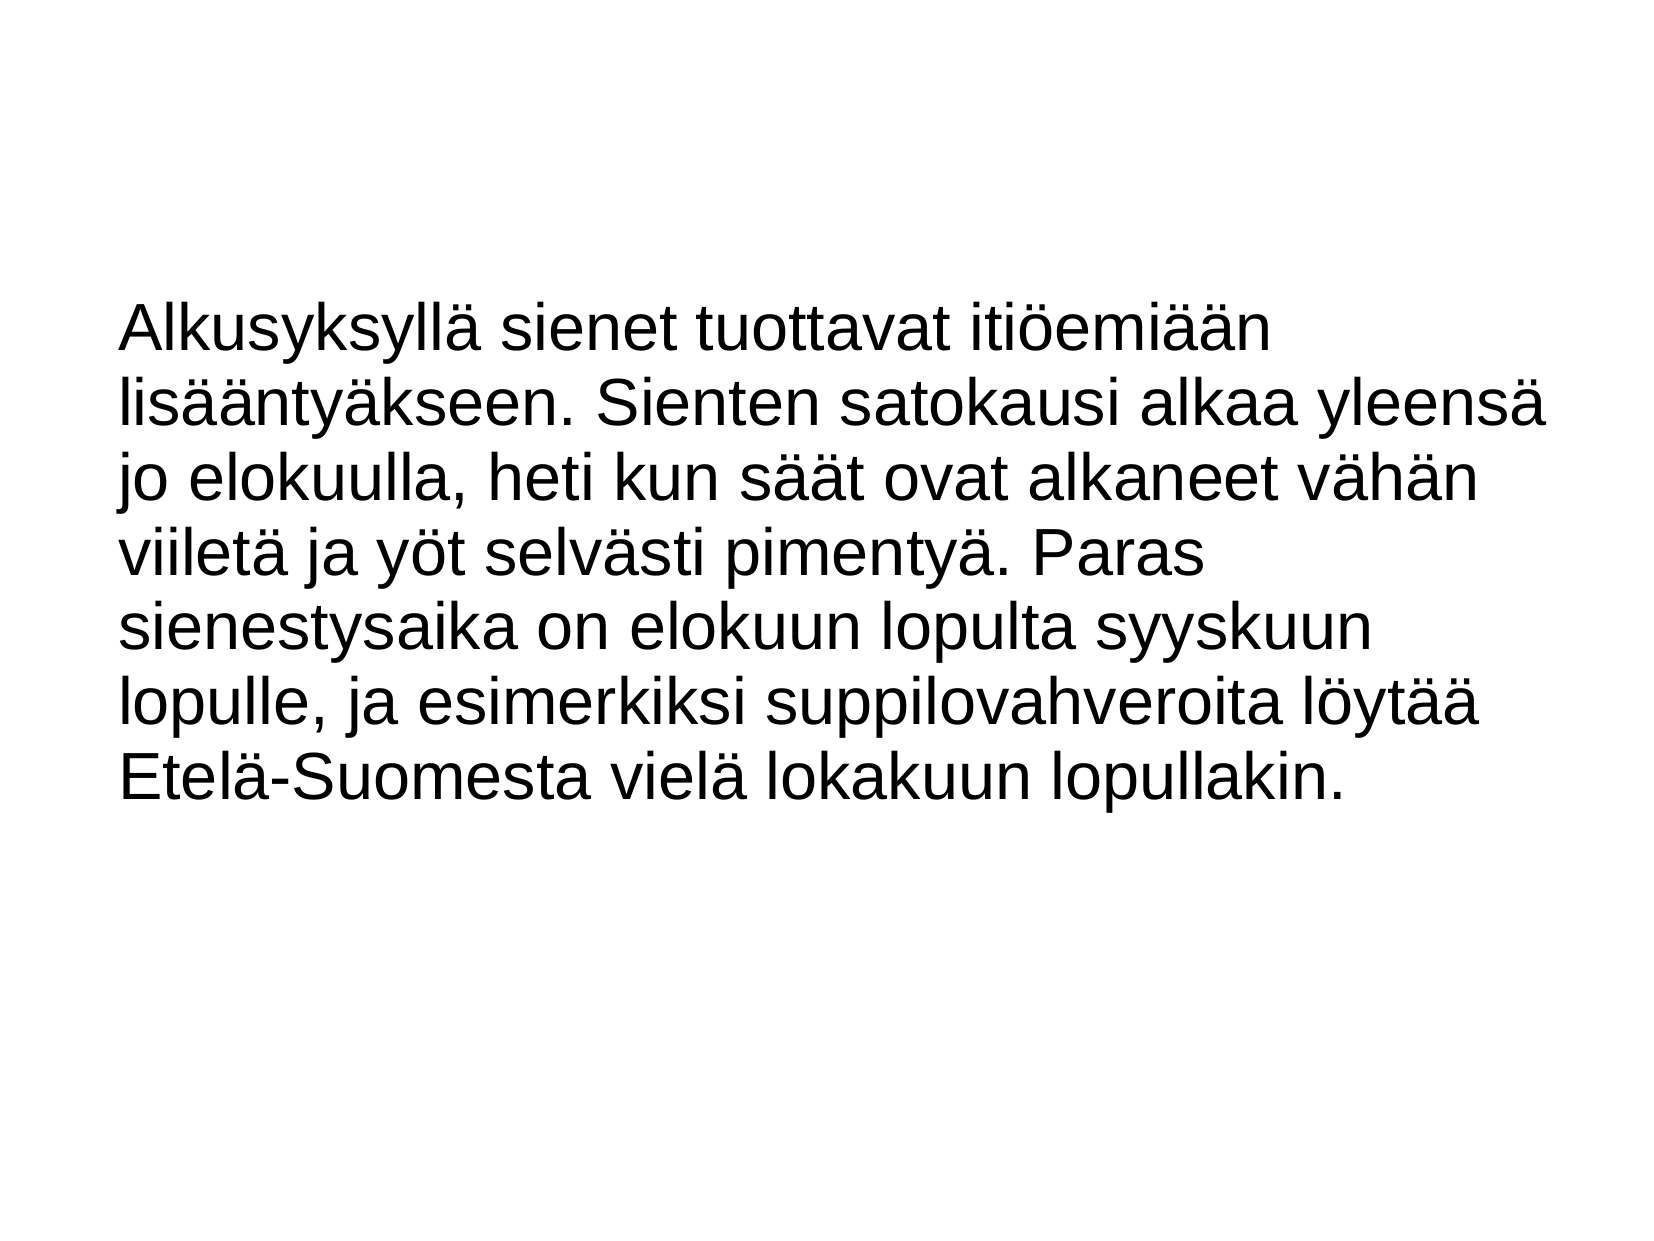

# Alkusyksyllä sienet tuottavat itiöemiään lisääntyäkseen. Sienten satokausi alkaa yleensä jo elokuulla, heti kun säät ovat alkaneet vähän viiletä ja yöt selvästi pimentyä. Paras sienestysaika on elokuun lopulta syyskuun lopulle, ja esimerkiksi suppilovahveroita löytää Etelä-Suomesta vielä lokakuun lopullakin.